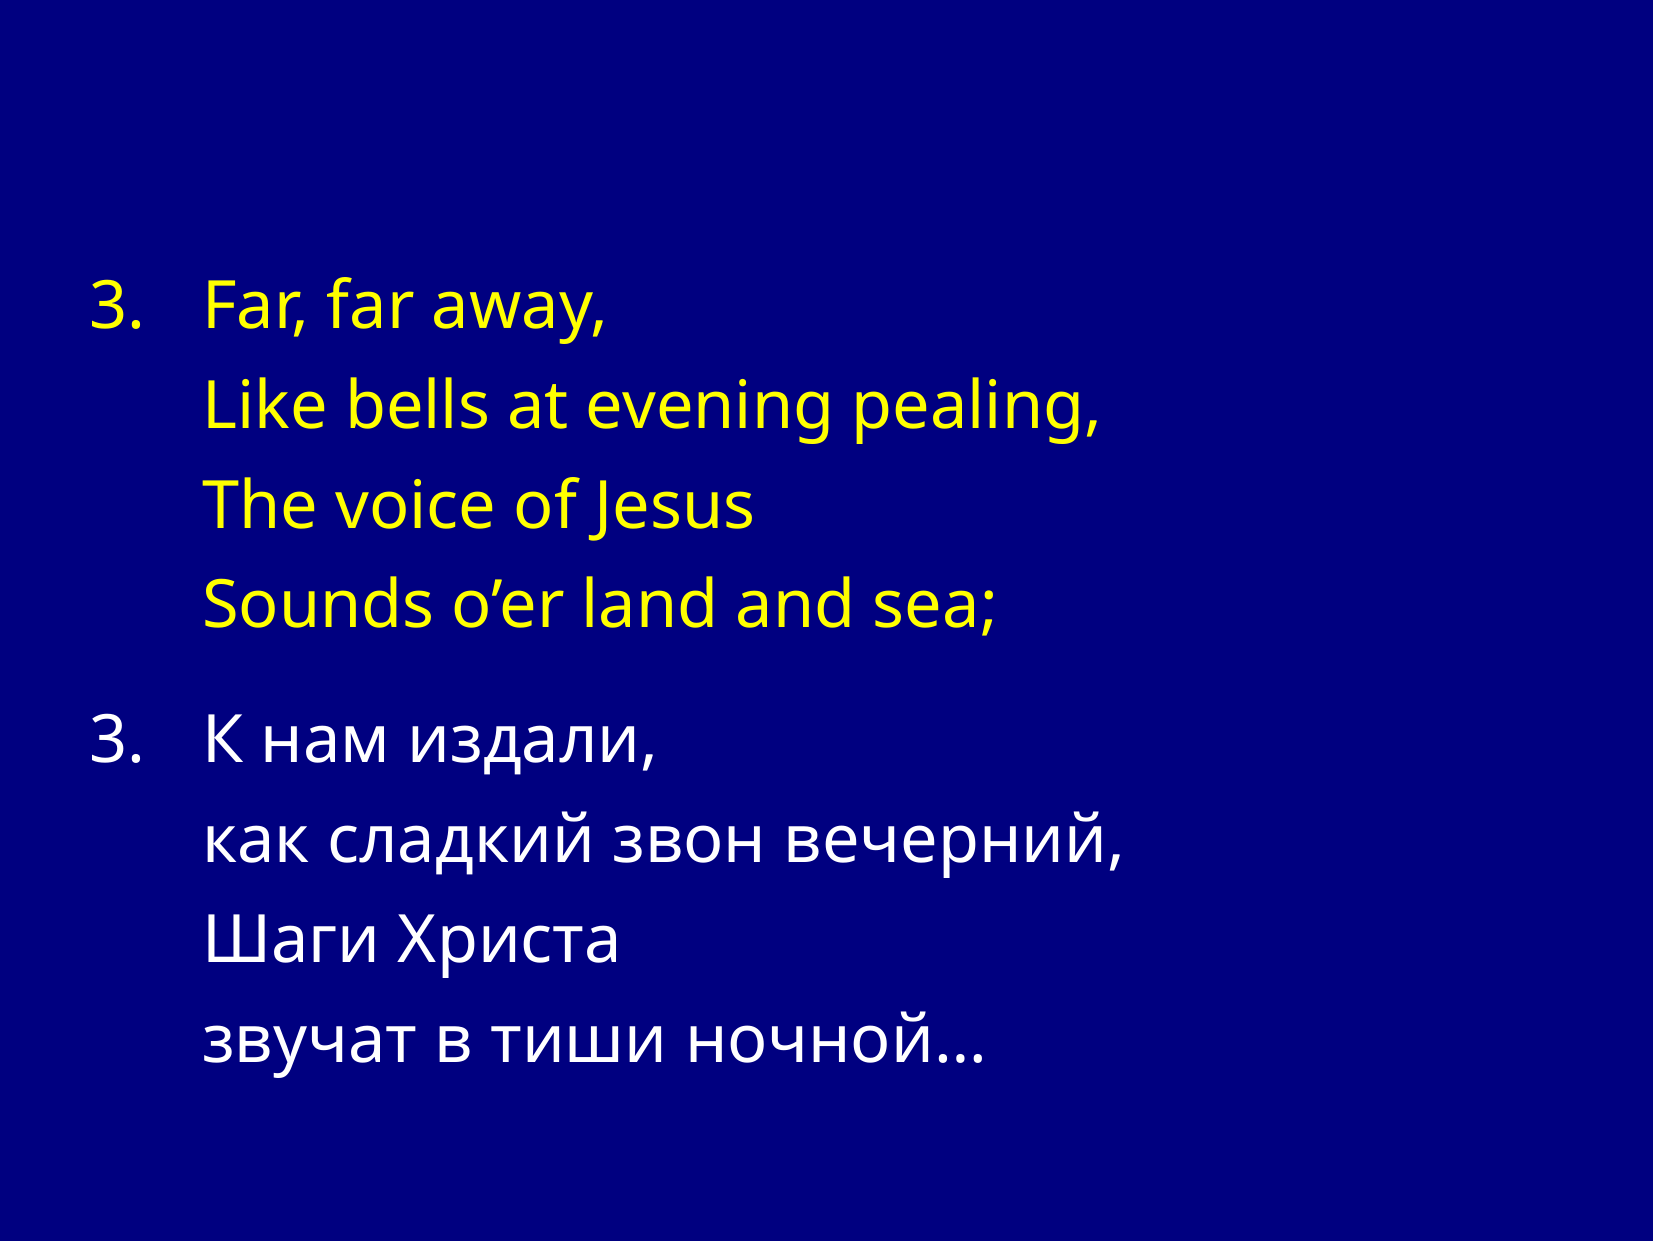

3.	Far, far away,
	Like bells at evening pealing,
	The voice of Jesus
	Sounds o’er land and sea;
3.	К нам издали,
	как сладкий звон вечерний,
	Шаги Христа
	звучат в тиши ночной…